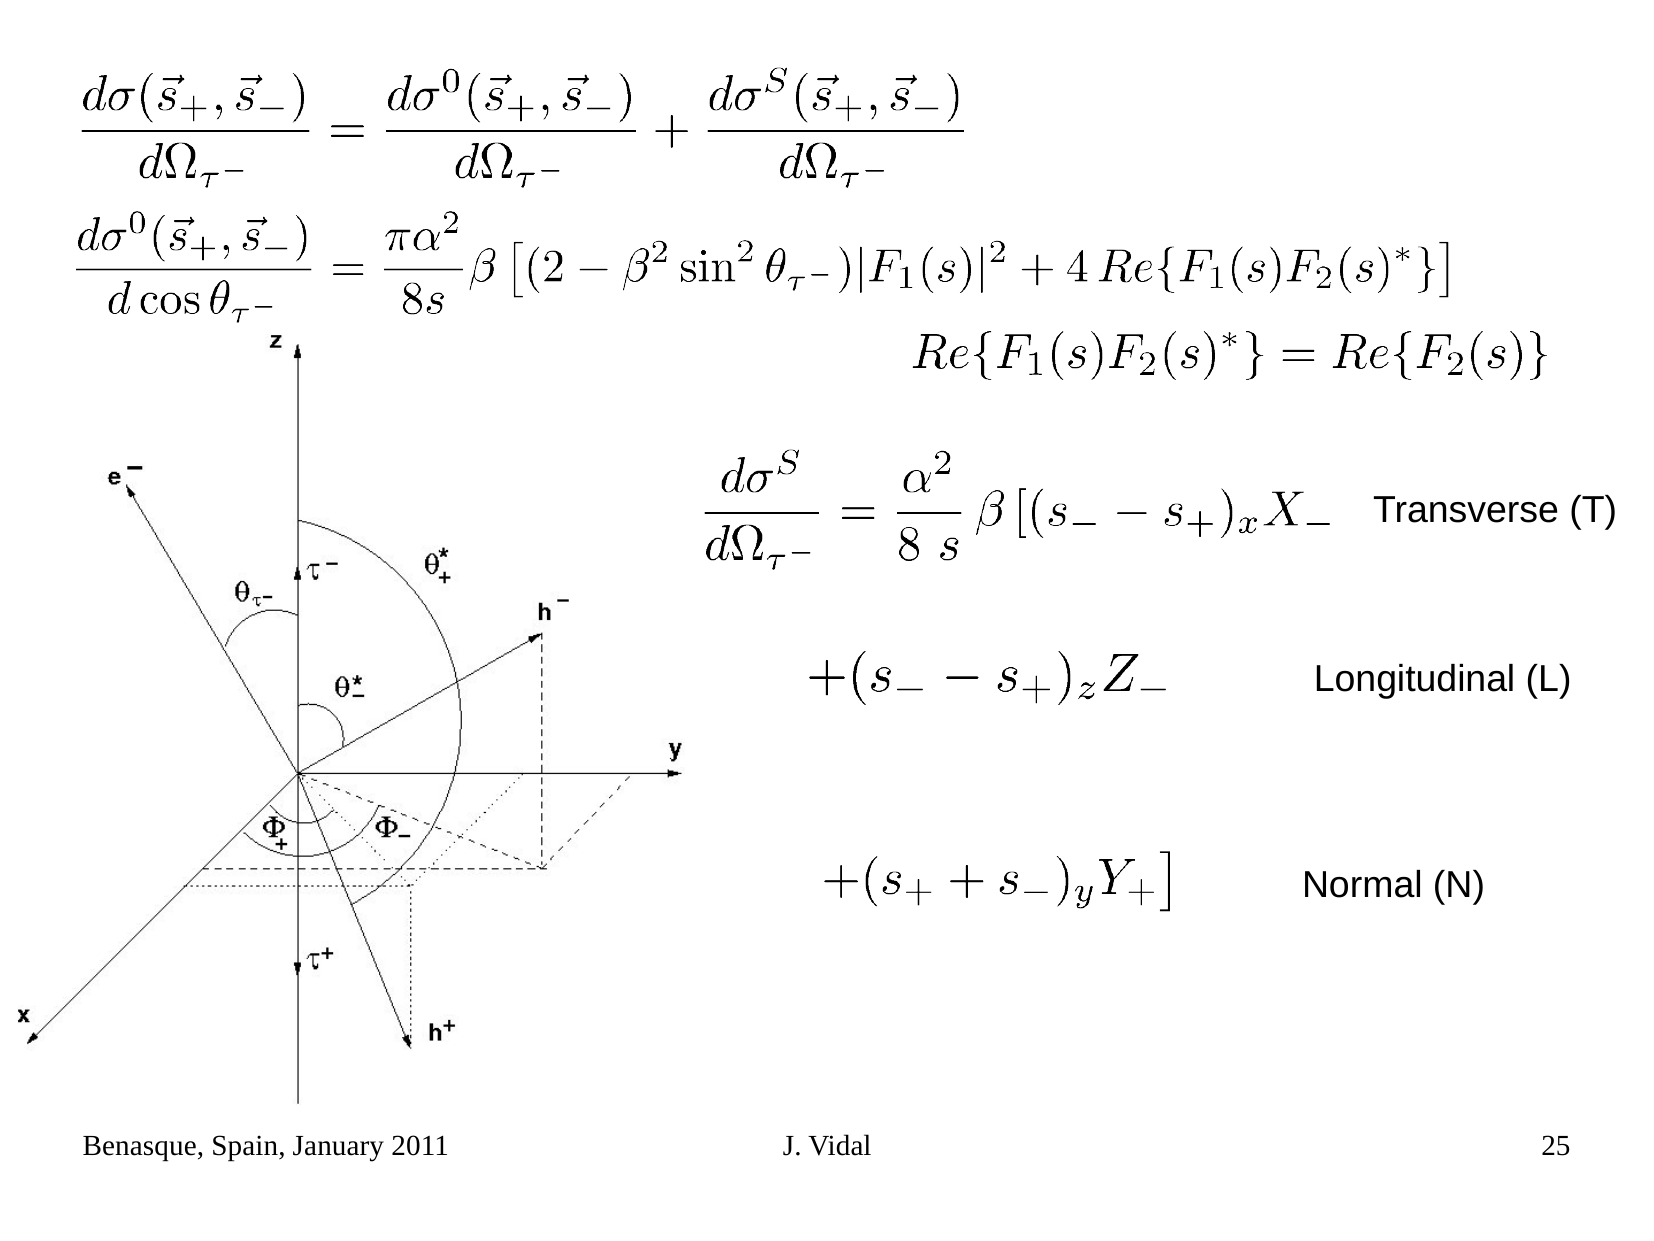

Transverse (T)
Longitudinal (L)
Normal (N)
Benasque, Spain, January 2011
J. Vidal
25